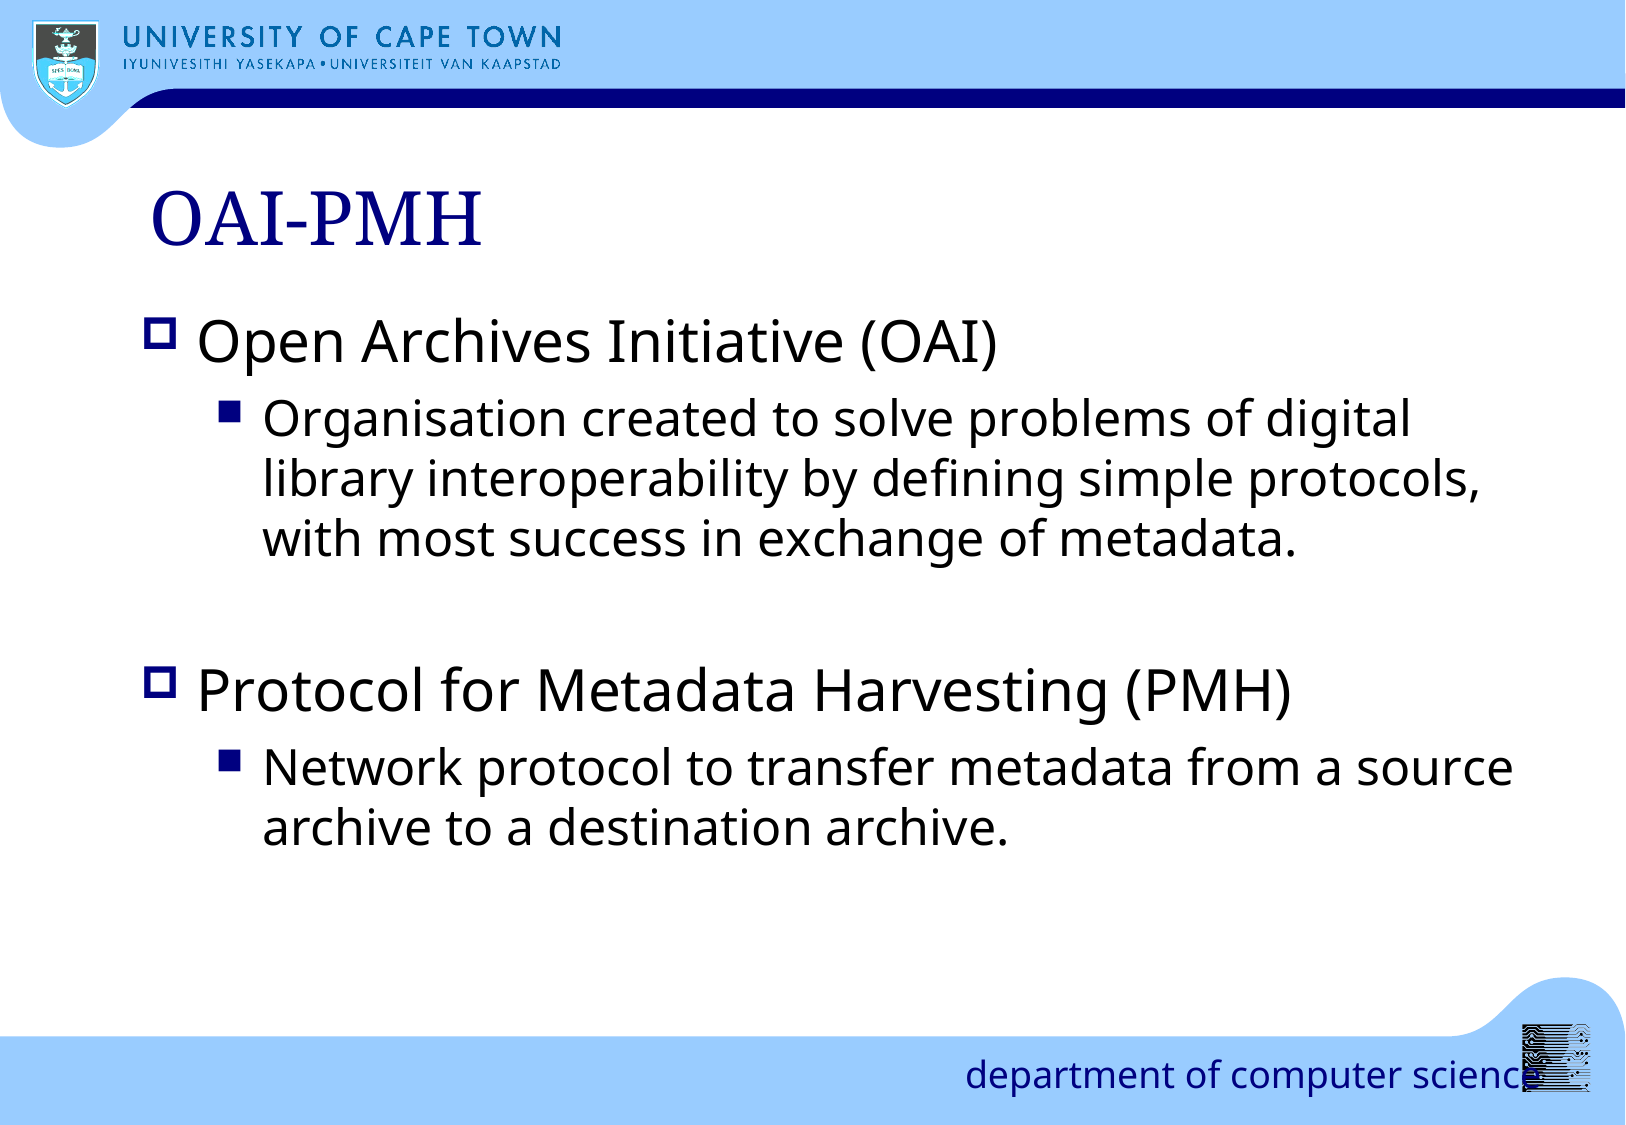

# OAI-PMH
Open Archives Initiative (OAI)
Organisation created to solve problems of digital library interoperability by defining simple protocols, with most success in exchange of metadata.
Protocol for Metadata Harvesting (PMH)
Network protocol to transfer metadata from a source archive to a destination archive.